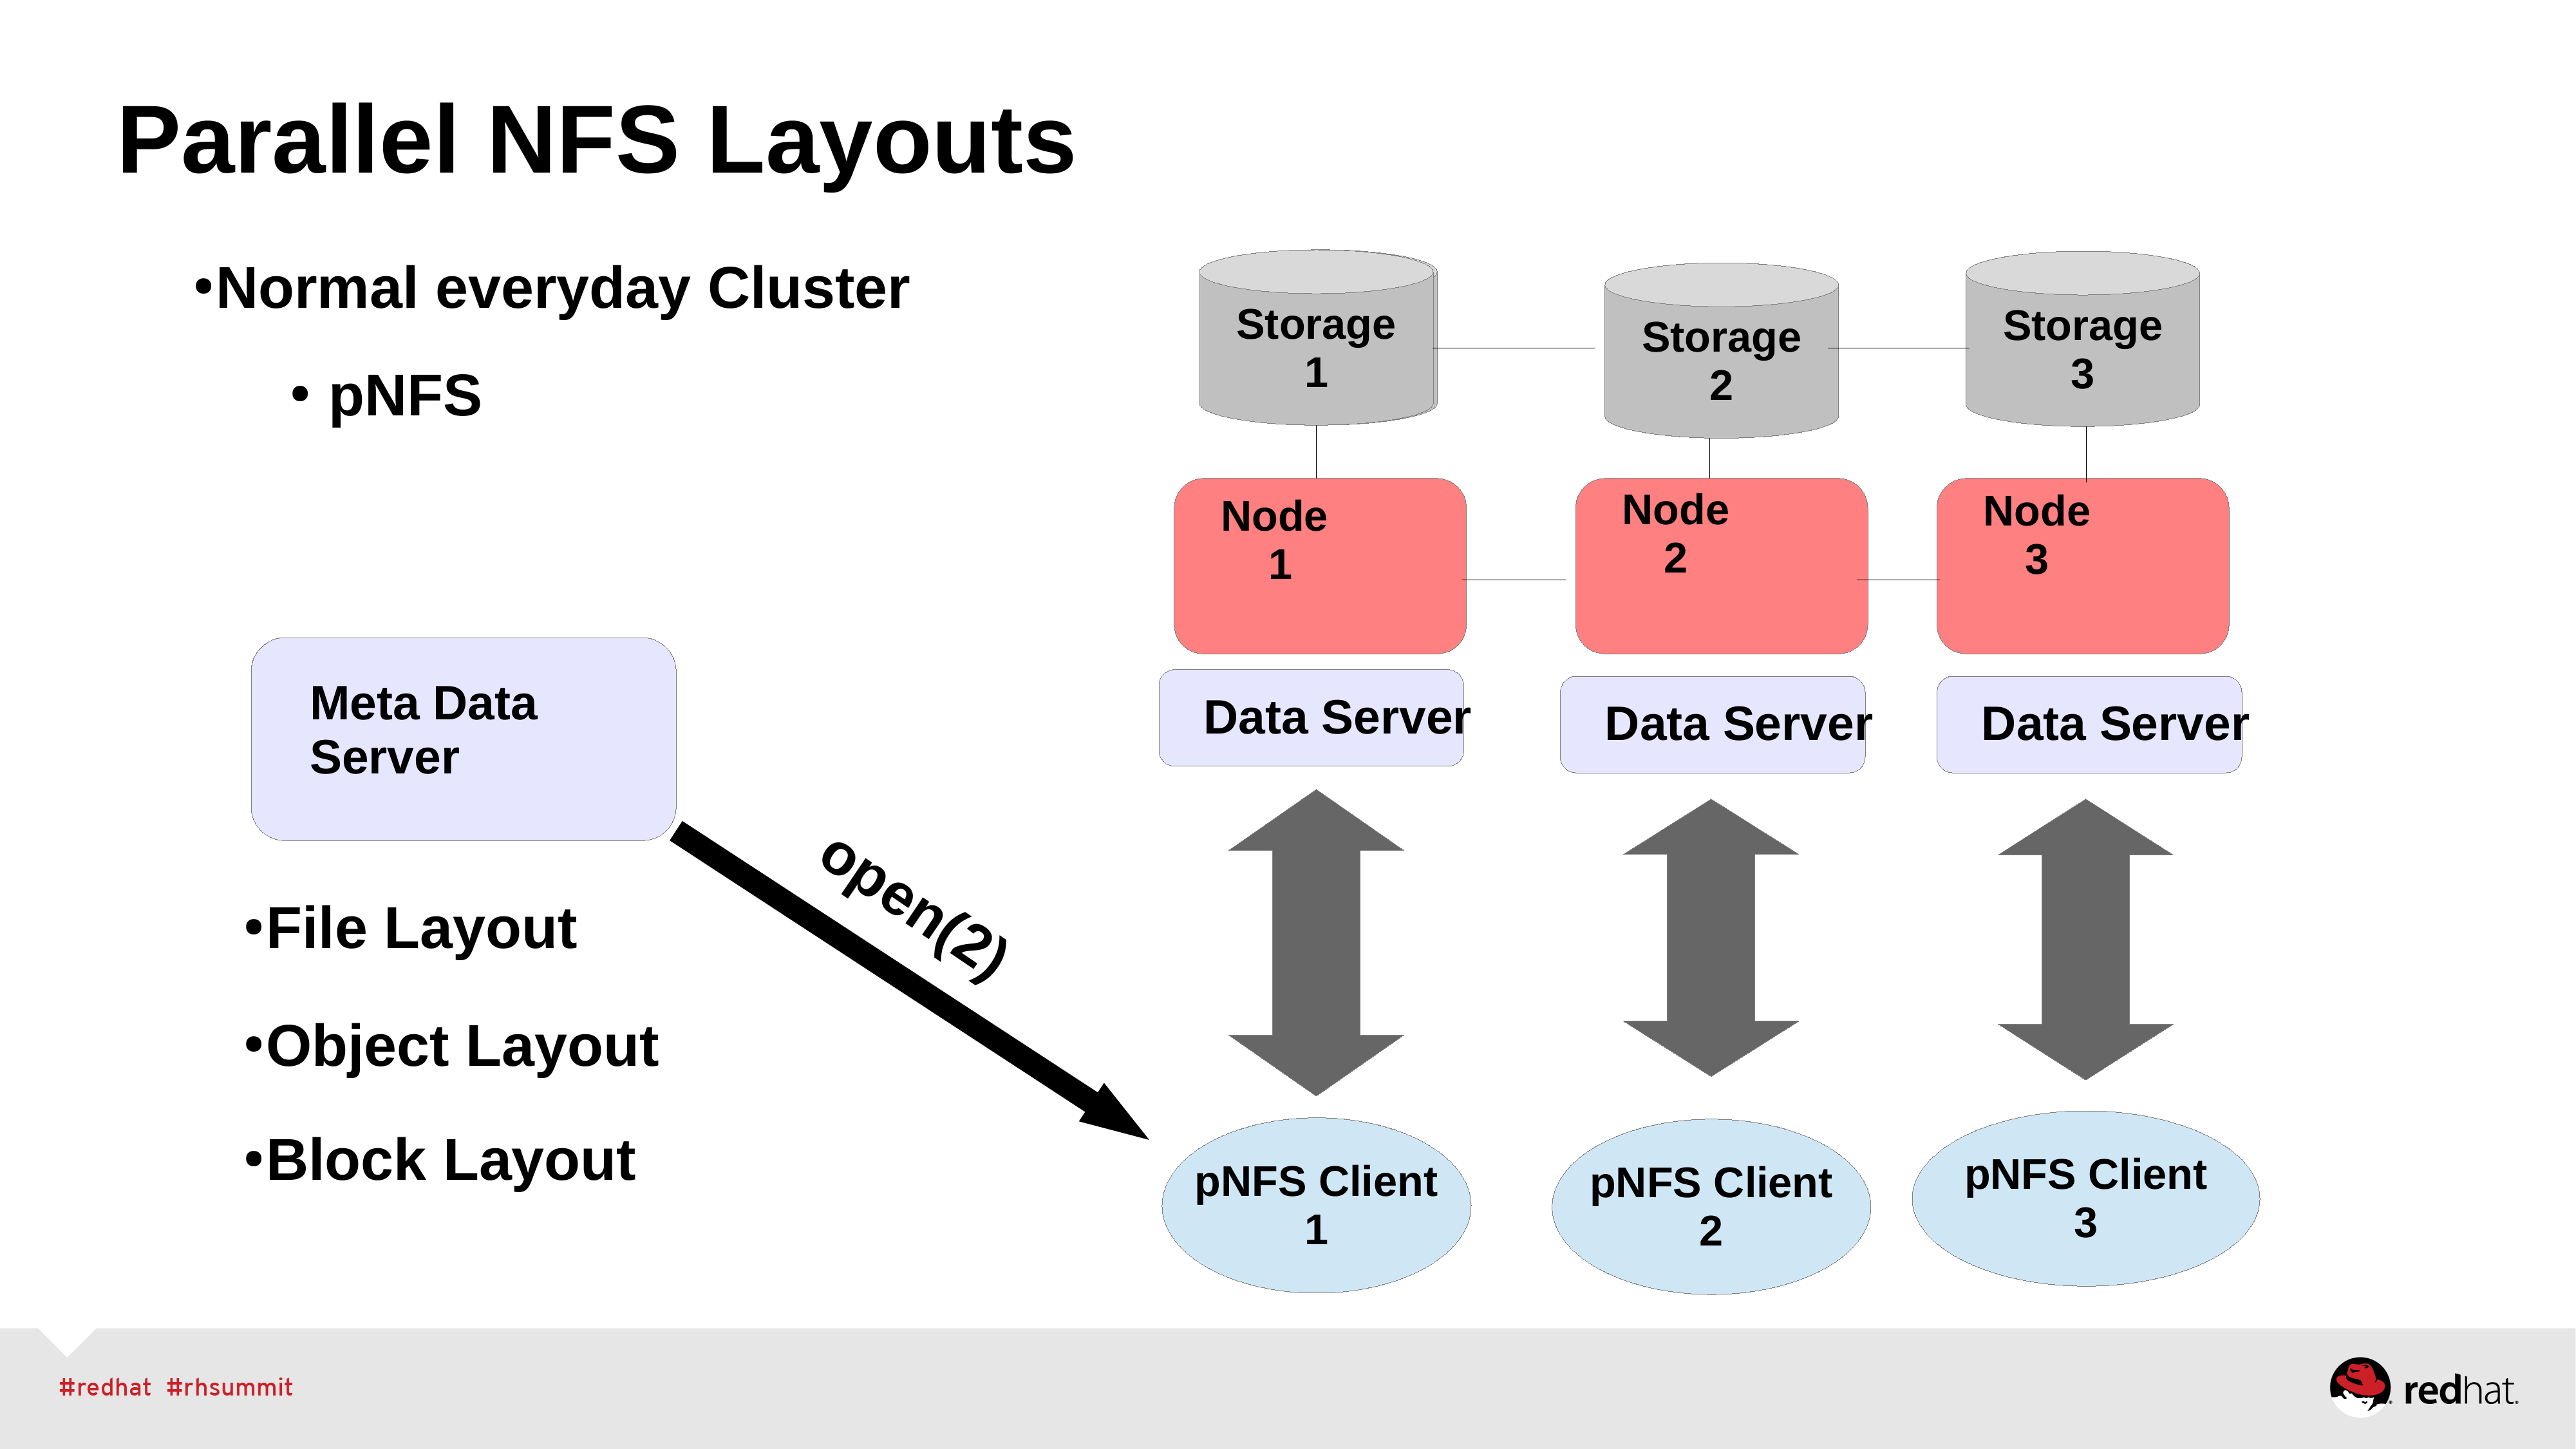

# Parallel NFS Layouts
Normal everyday Cluster
Storage
1
Node
1
Storage
1
Storage
3
Node
3
Storage
2
Node
2
 pNFS
Meta Data
Server
Meta Data
Server
Data Server
Data Server
Data Server
open(2)
File Layout
Object Layout
pNFS Client
3
pNFS Client
1
pNFS Client
2
Block Layout